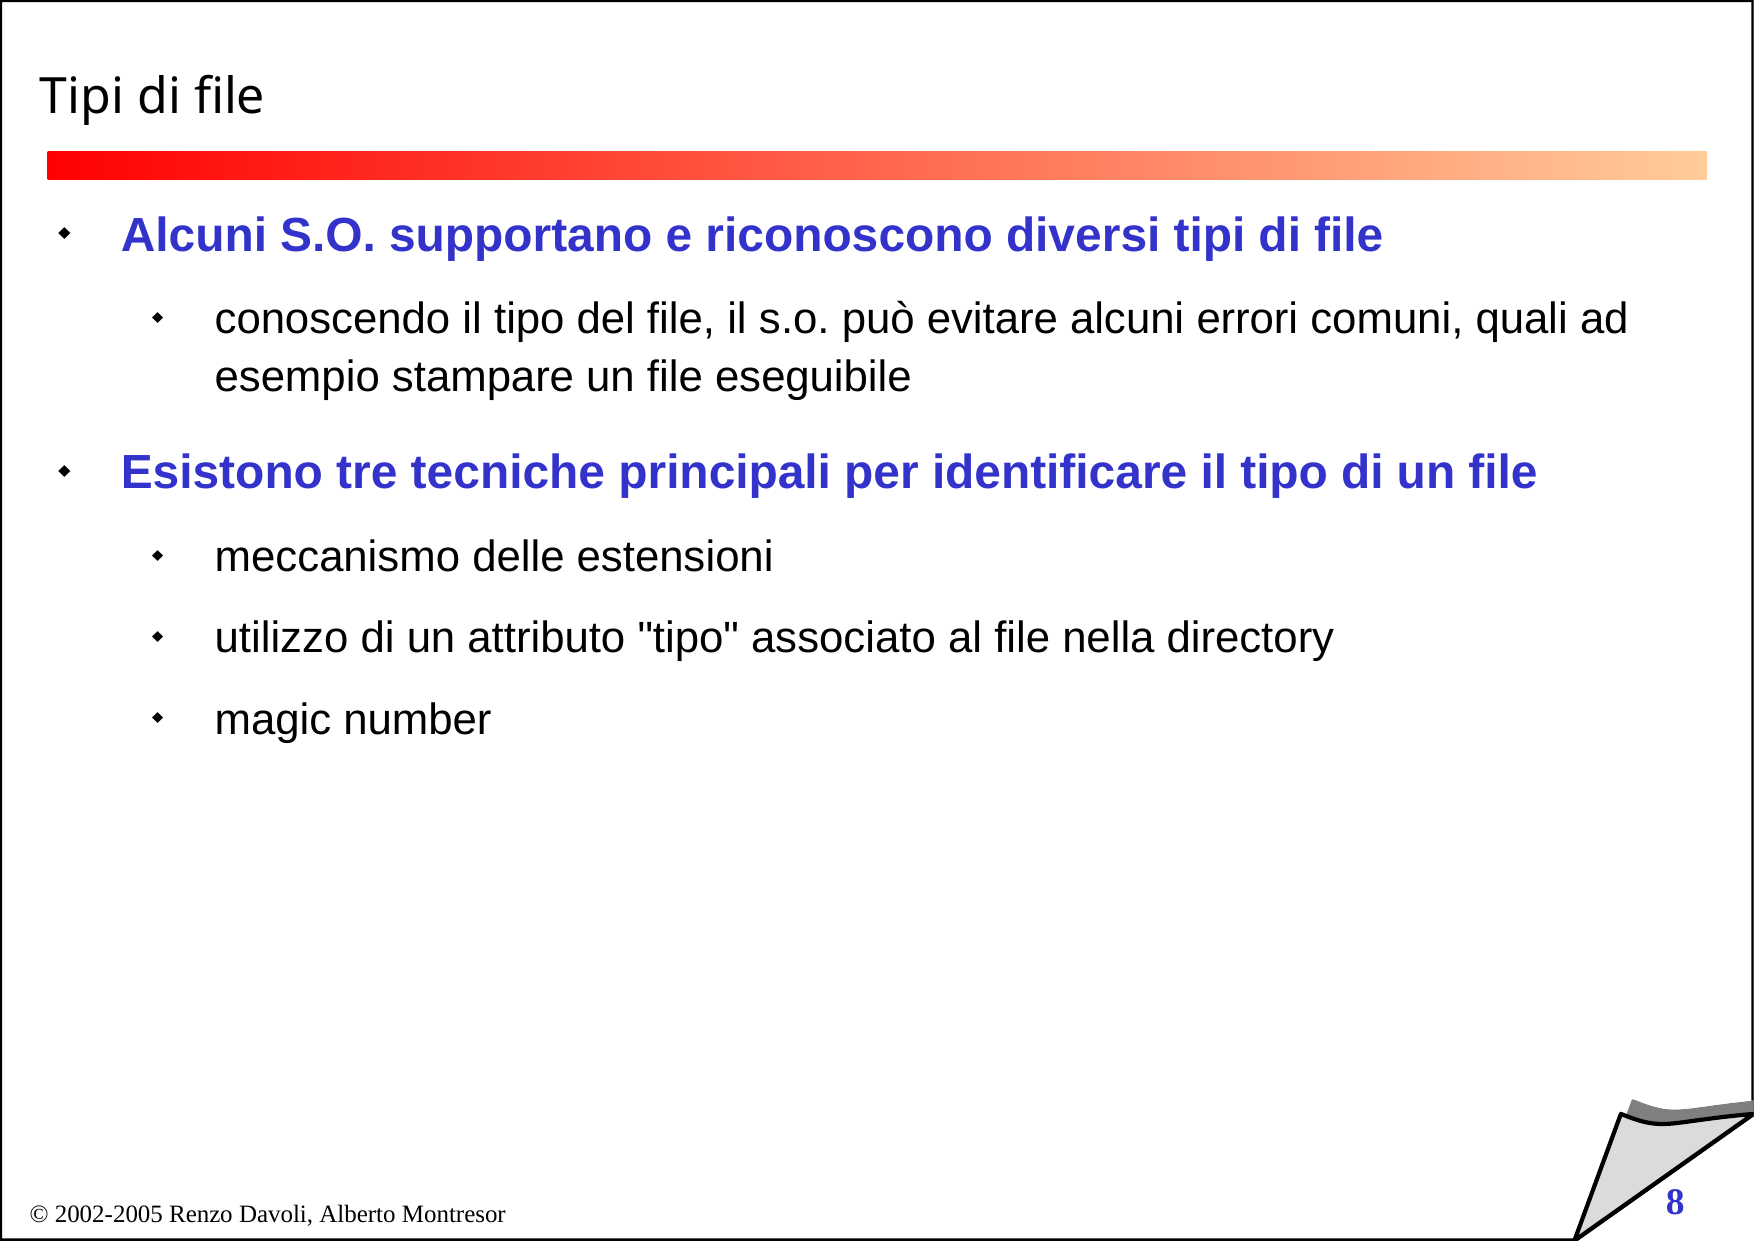

# Tipi di file
Alcuni S.O. supportano e riconoscono diversi tipi di file
conoscendo il tipo del file, il s.o. può evitare alcuni errori comuni, quali ad esempio stampare un file eseguibile
Esistono tre tecniche principali per identificare il tipo di un file
meccanismo delle estensioni
utilizzo di un attributo "tipo" associato al file nella directory
magic number